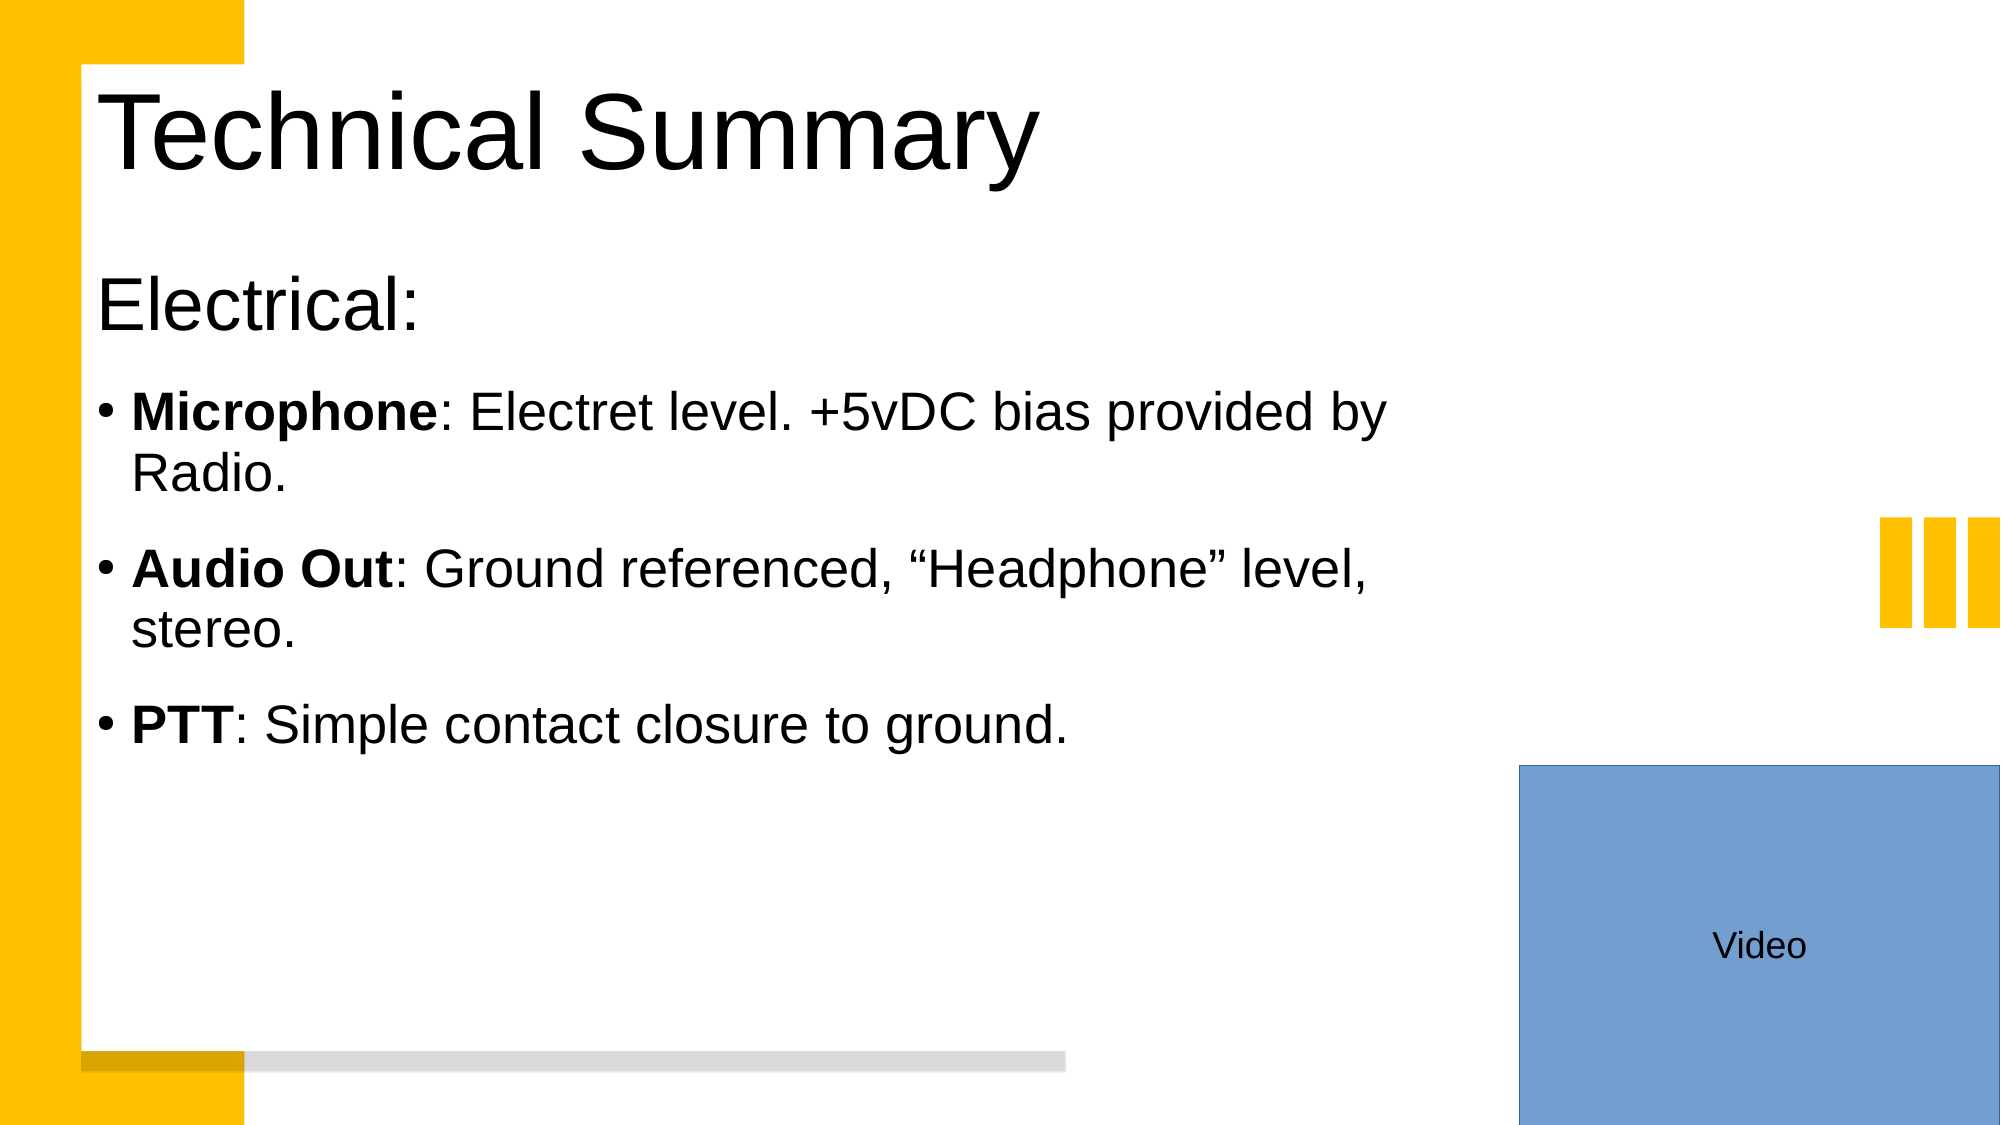

Video
Technical Summary
Electrical:
Microphone: Electret level. +5vDC bias provided by Radio.
Audio Out: Ground referenced, “Headphone” level, stereo.
PTT: Simple contact closure to ground.